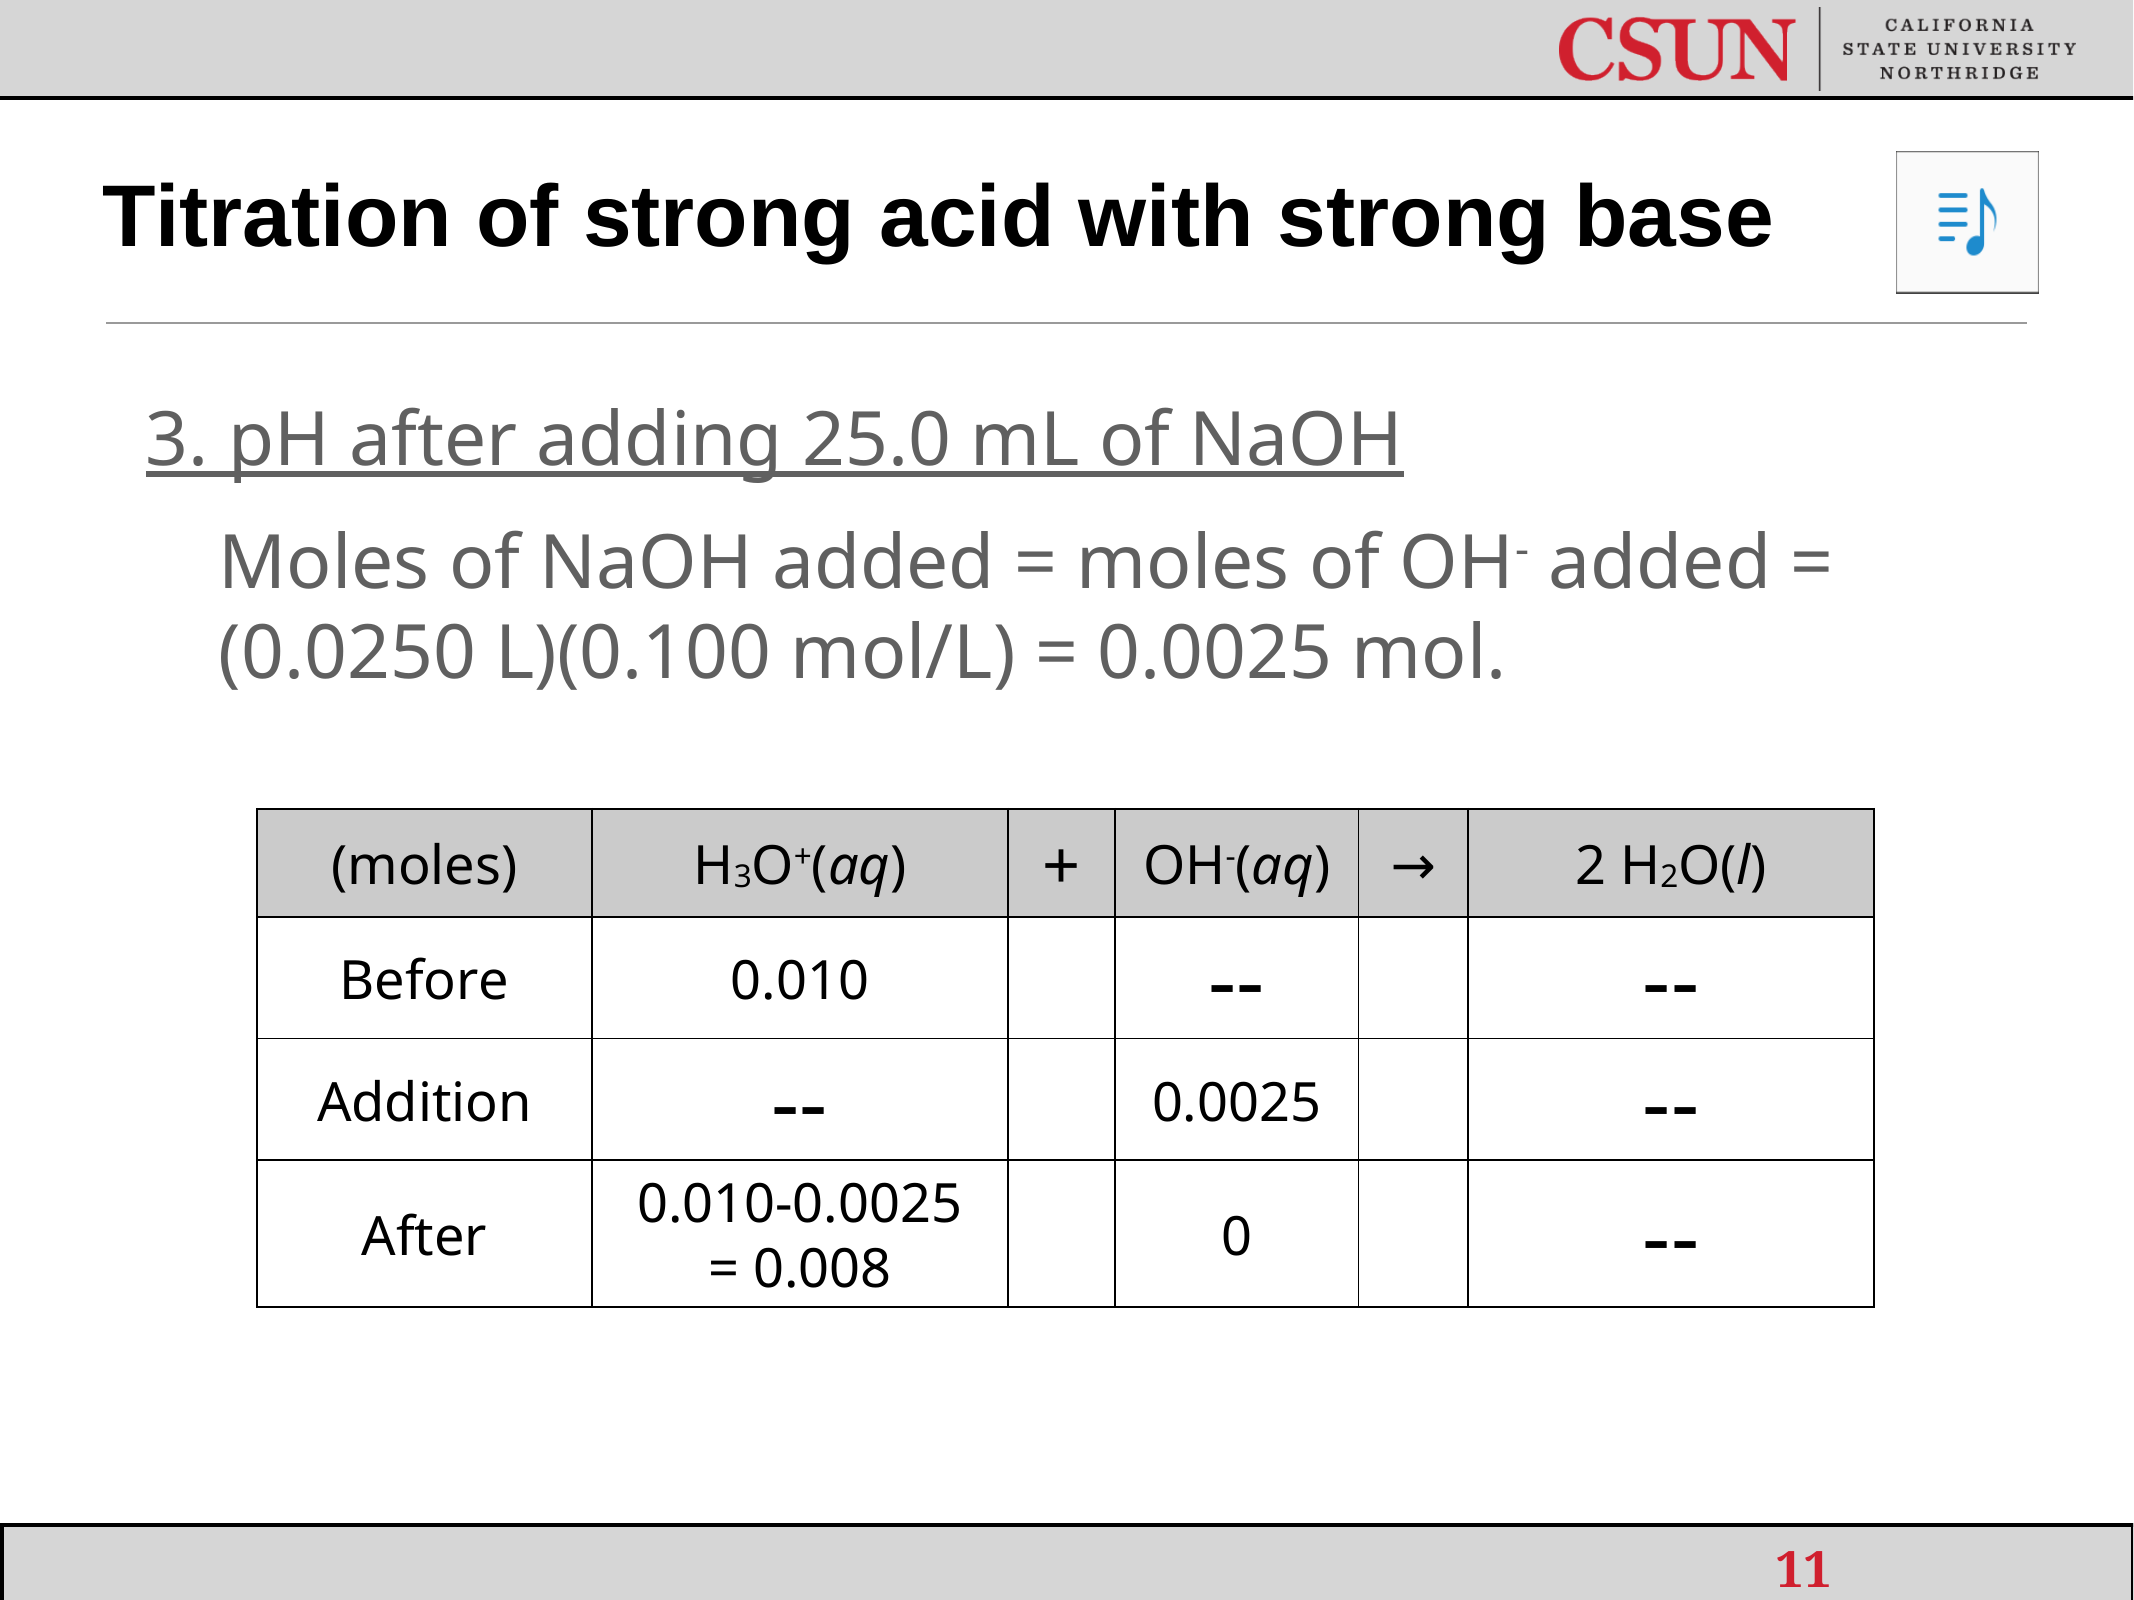

# Titration of strong acid with strong base
3. pH after adding 25.0 mL of NaOH
Moles of NaOH added = moles of OH- added = (0.0250 L)(0.100 mol/L) = 0.0025 mol.
| (moles) | H3O+(aq) | + | OH-(aq) | → | 2 H2O(l) |
| --- | --- | --- | --- | --- | --- |
| Before | 0.010 | | -- | | -- |
| Addition | -- | | 0.0025 | | -- |
| After | 0.010-0.0025 = 0.008 | | 0 | | -- |
11